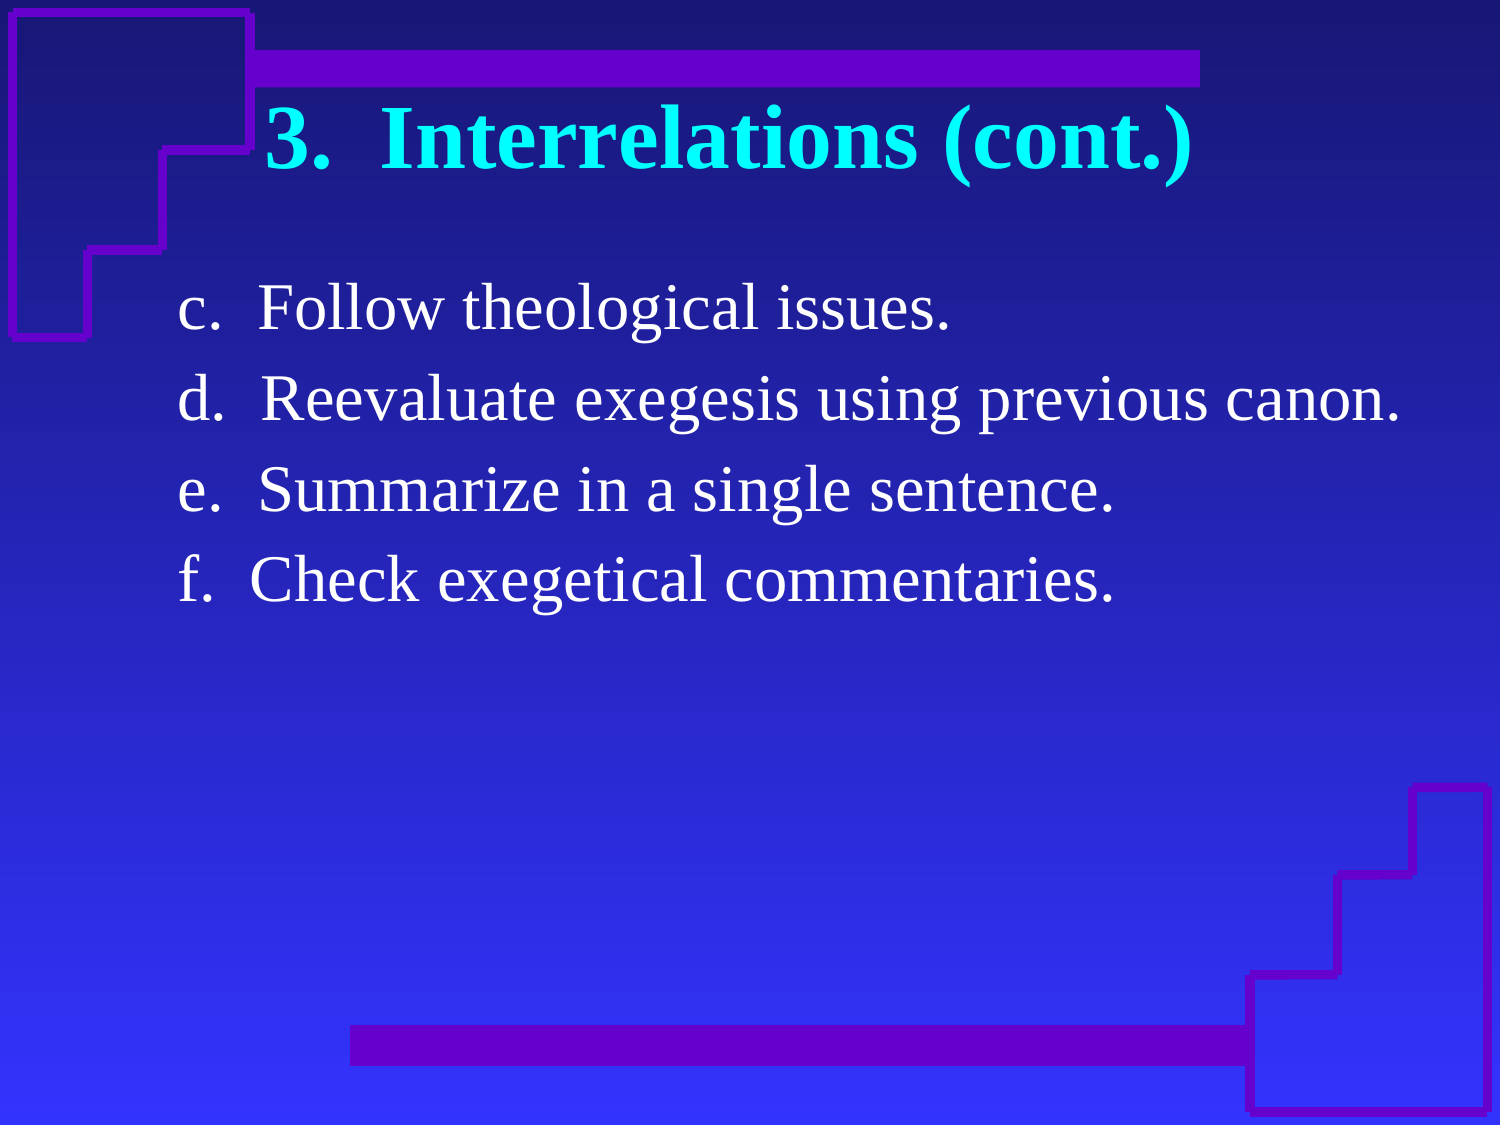

# 3. Interrelations (cont.)
c. Follow theological issues.
d. Reevaluate exegesis using previous canon.
e. Summarize in a single sentence.
f. Check exegetical commentaries.